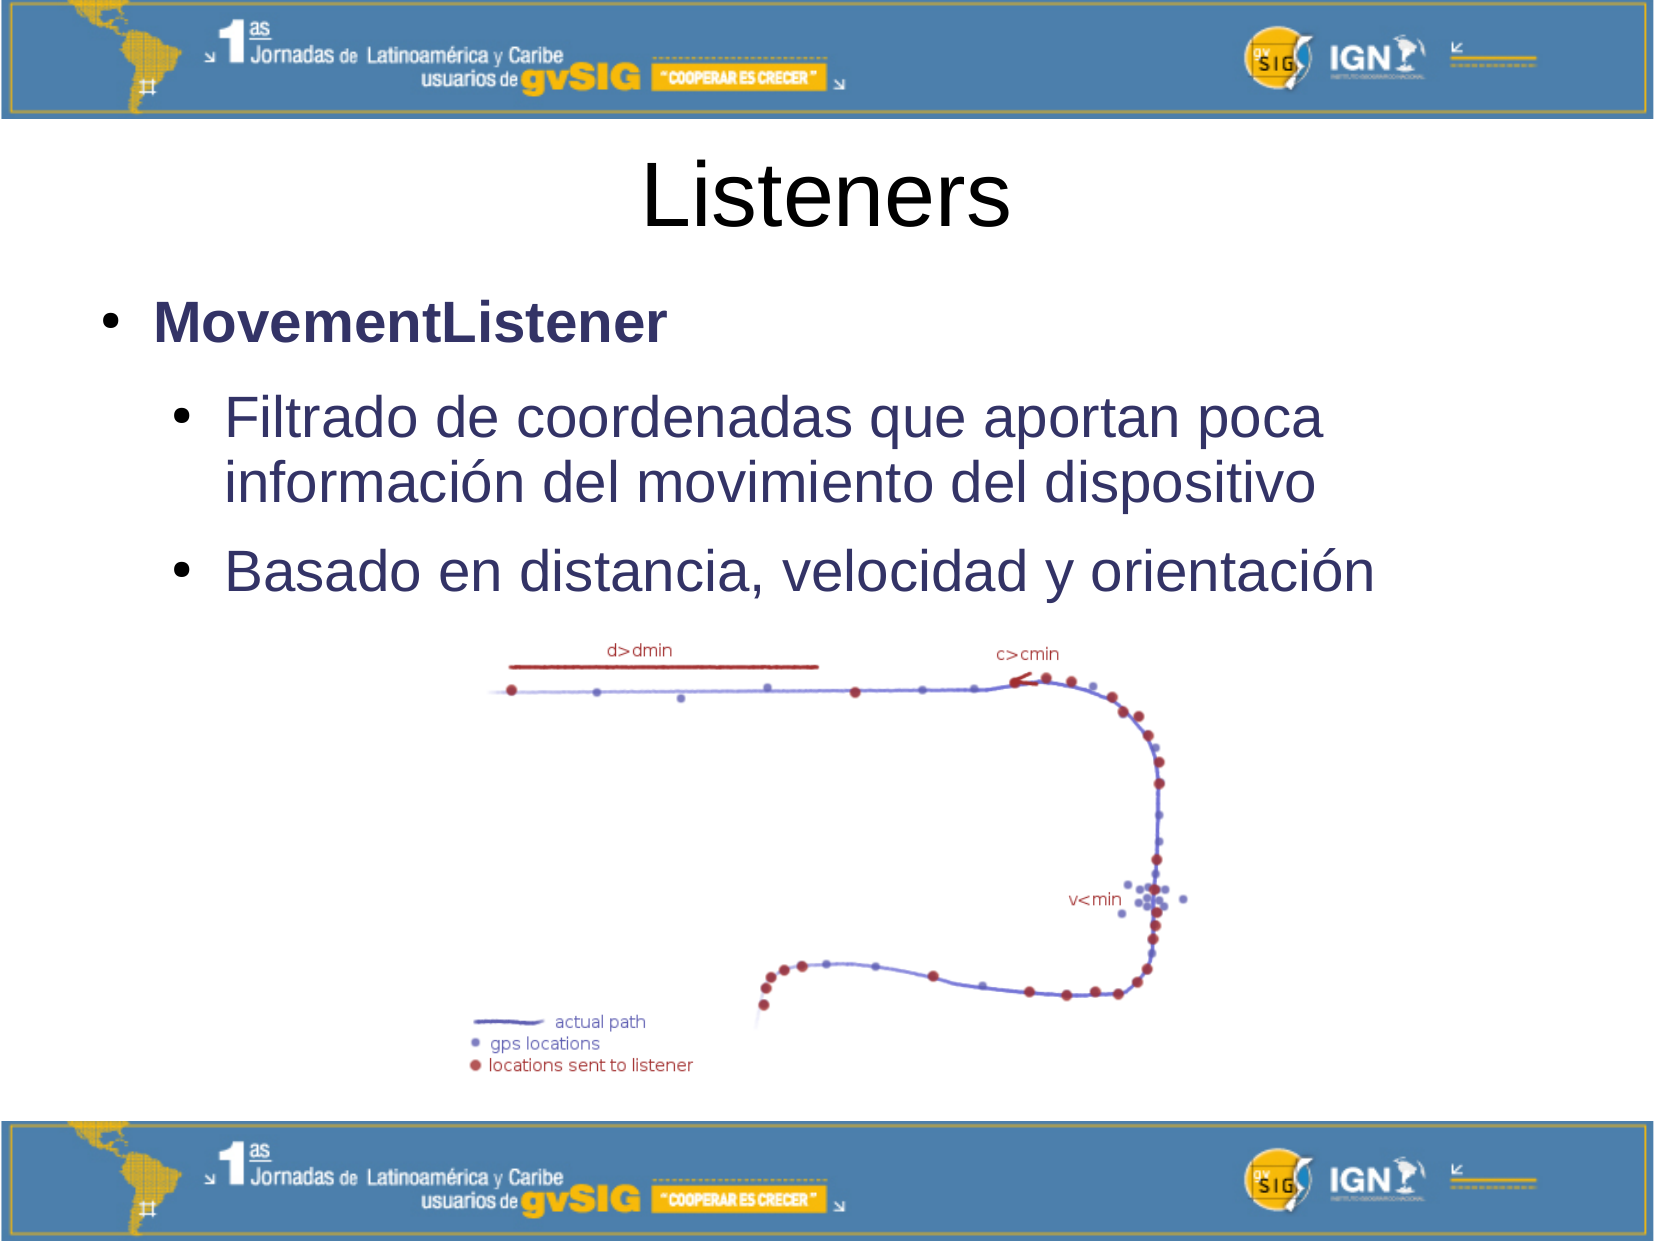

# Listeners
MovementListener
Filtrado de coordenadas que aportan poca información del movimiento del dispositivo
Basado en distancia, velocidad y orientación